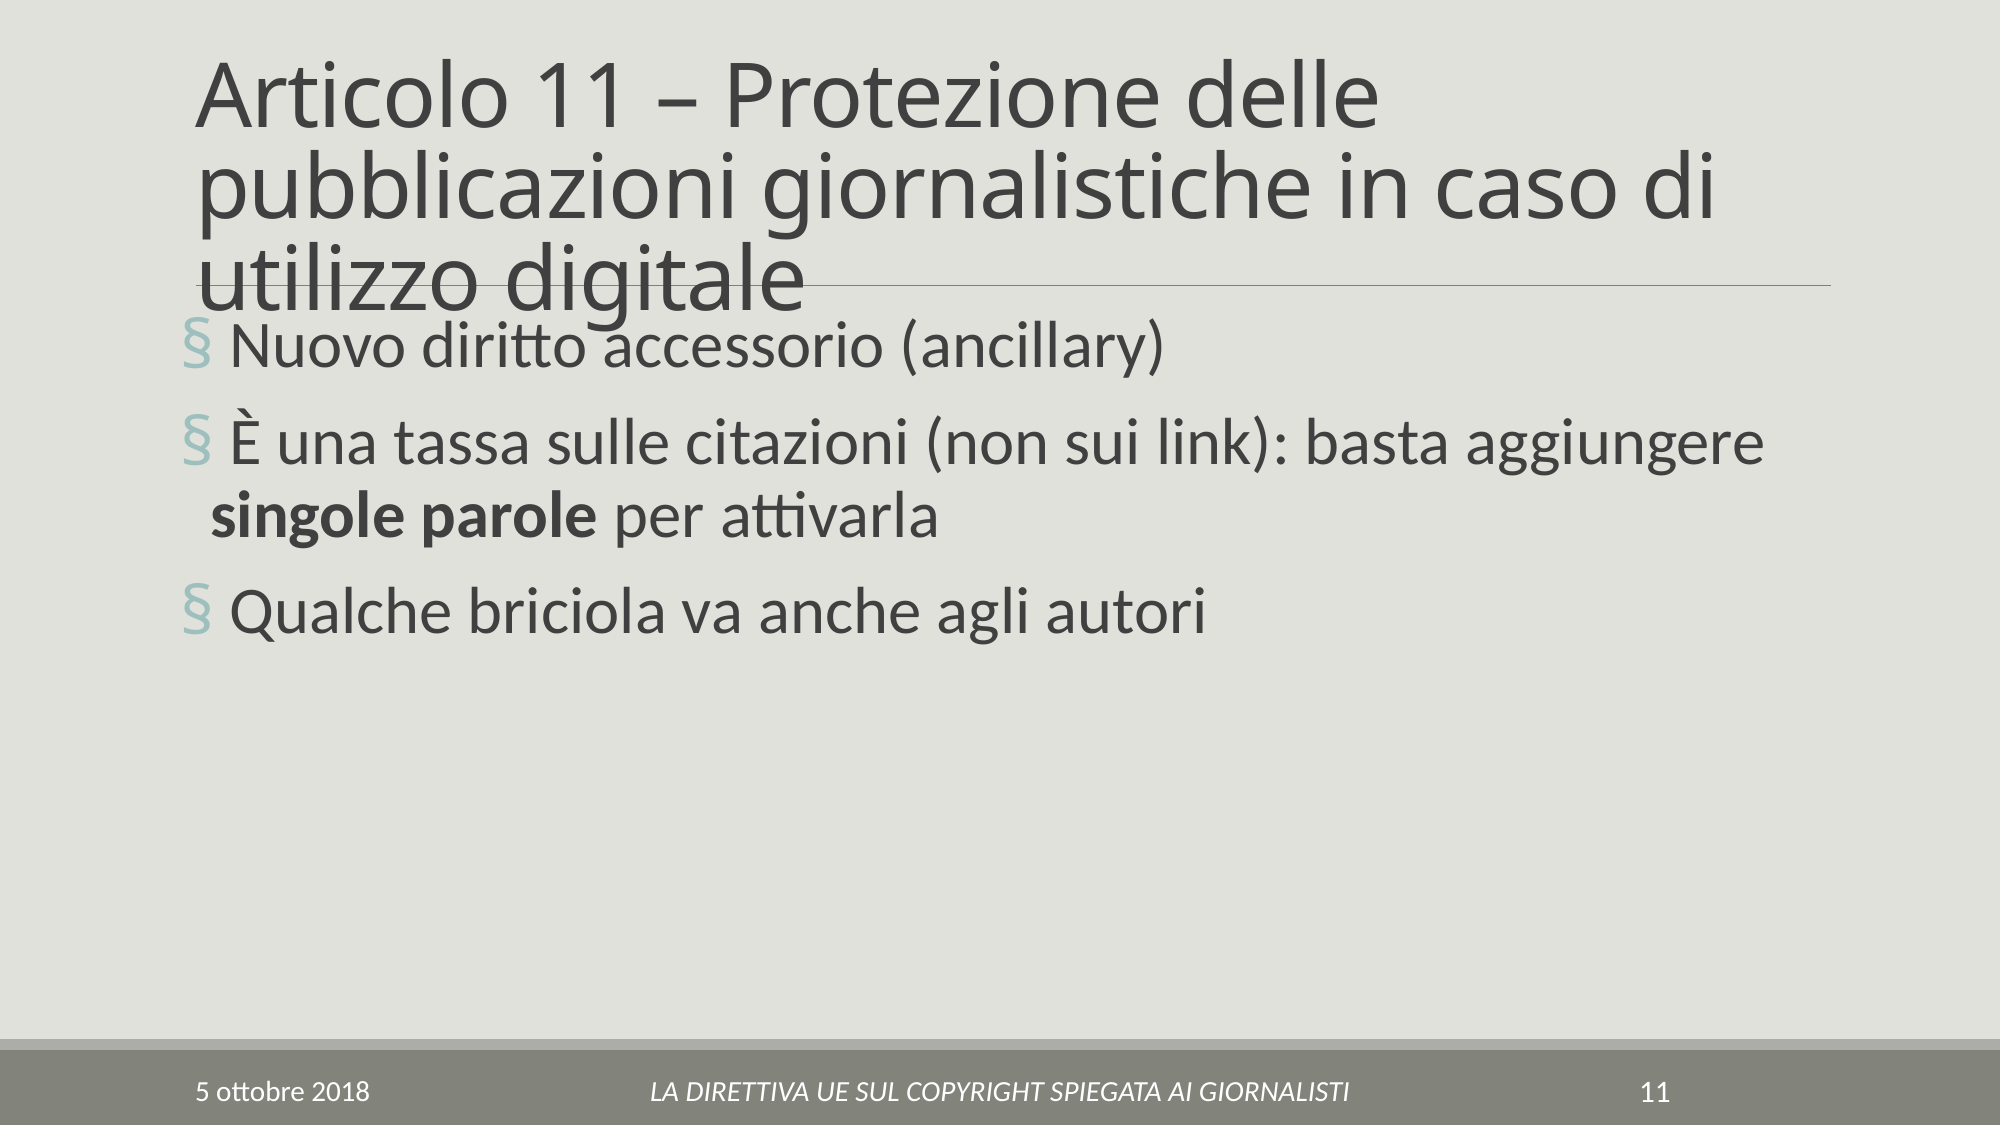

# Articolo 11 – Protezione delle pubblicazioni giornalistiche in caso di utilizzo digitale
 Nuovo diritto accessorio (ancillary)
 È una tassa sulle citazioni (non sui link): basta aggiungere singole parole per attivarla
 Qualche briciola va anche agli autori
5 ottobre 2018
La direttiva Ue sul copyright spiegata ai giornalisti